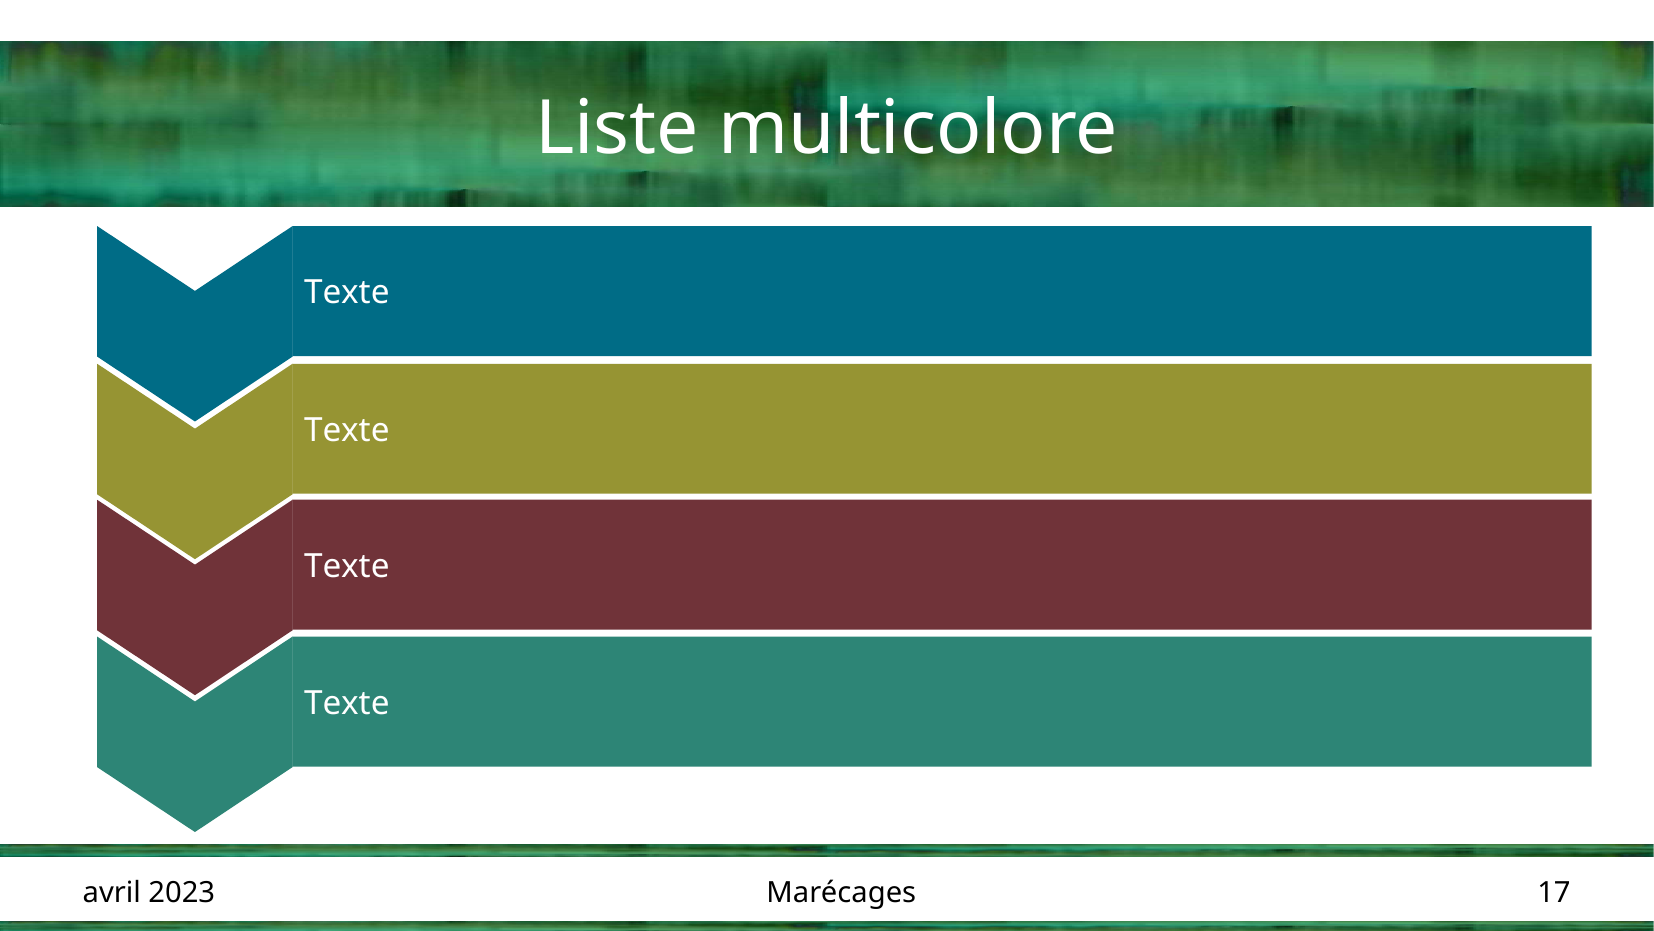

# Liste multicolore
Texte
Texte
Texte
Texte
avril 2023
Marécages
17